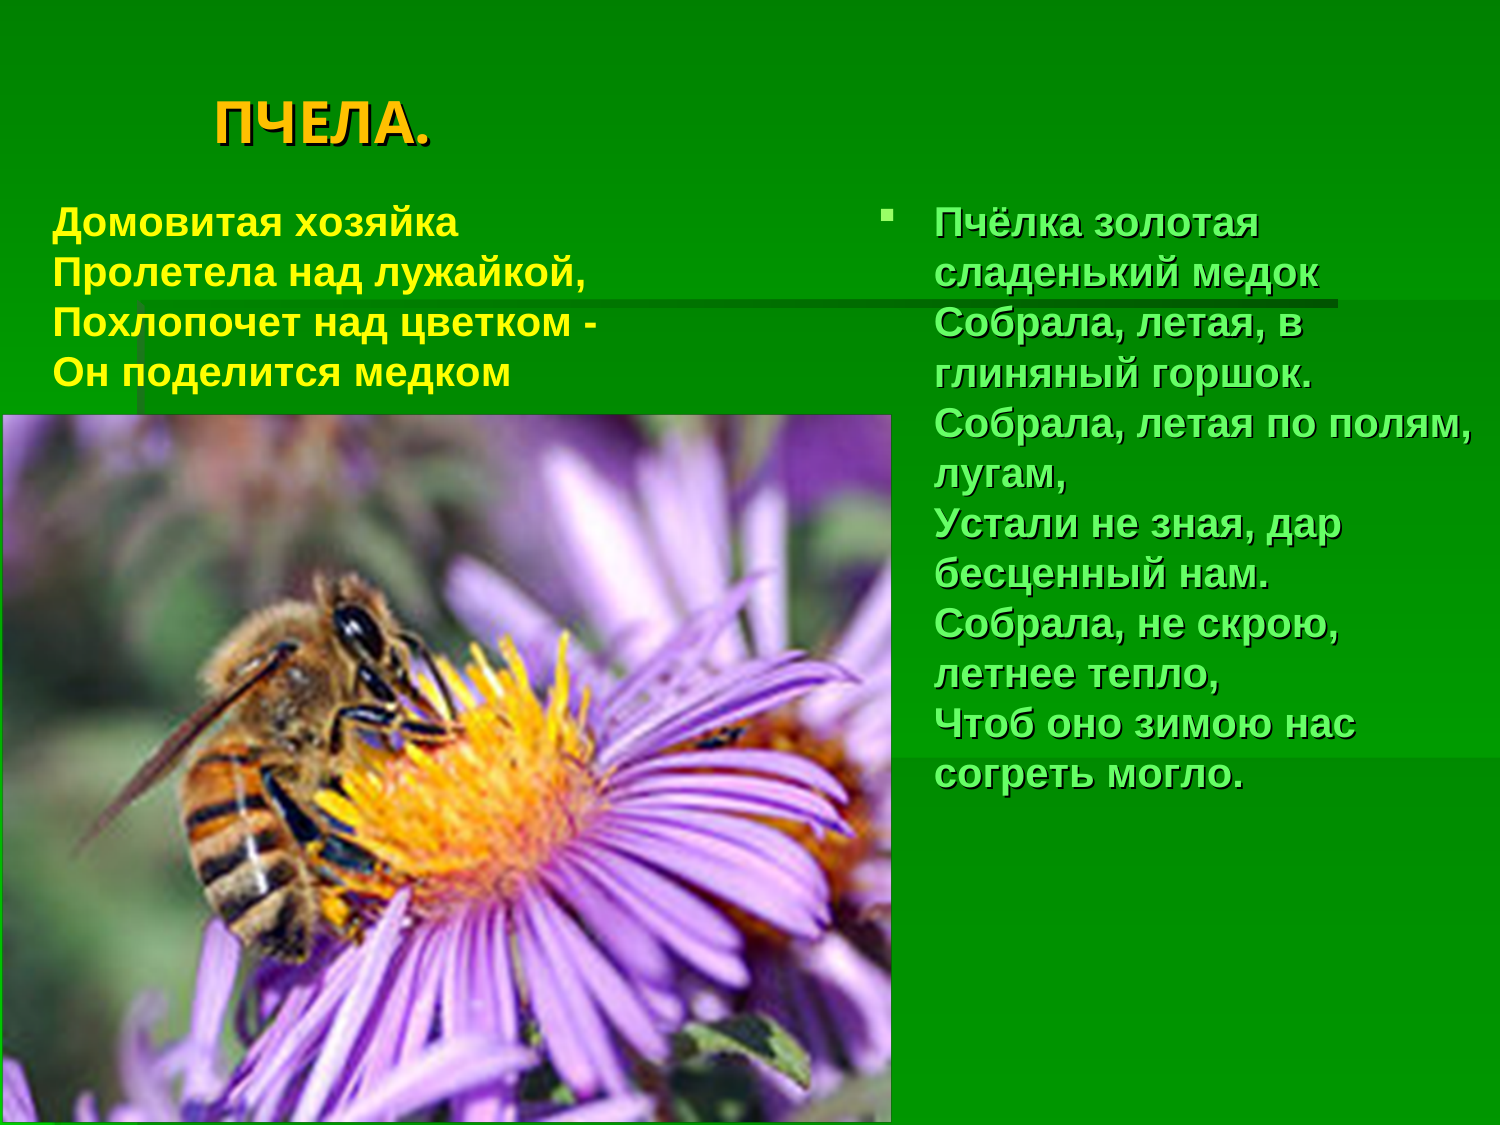

# ПЧЕЛА.
Домовитая хозяйка 
Пролетела над лужайкой, 
Похлопочет над цветком - 
Он поделится медком
Пчёлка золотая сладенький медок 
Собрала, летая, в глиняный горшок. 
Собрала, летая по полям, лугам, 
Устали не зная, дар бесценный нам. 
Собрала, не скрою, летнее тепло, 
Чтоб оно зимою нас согреть могло.